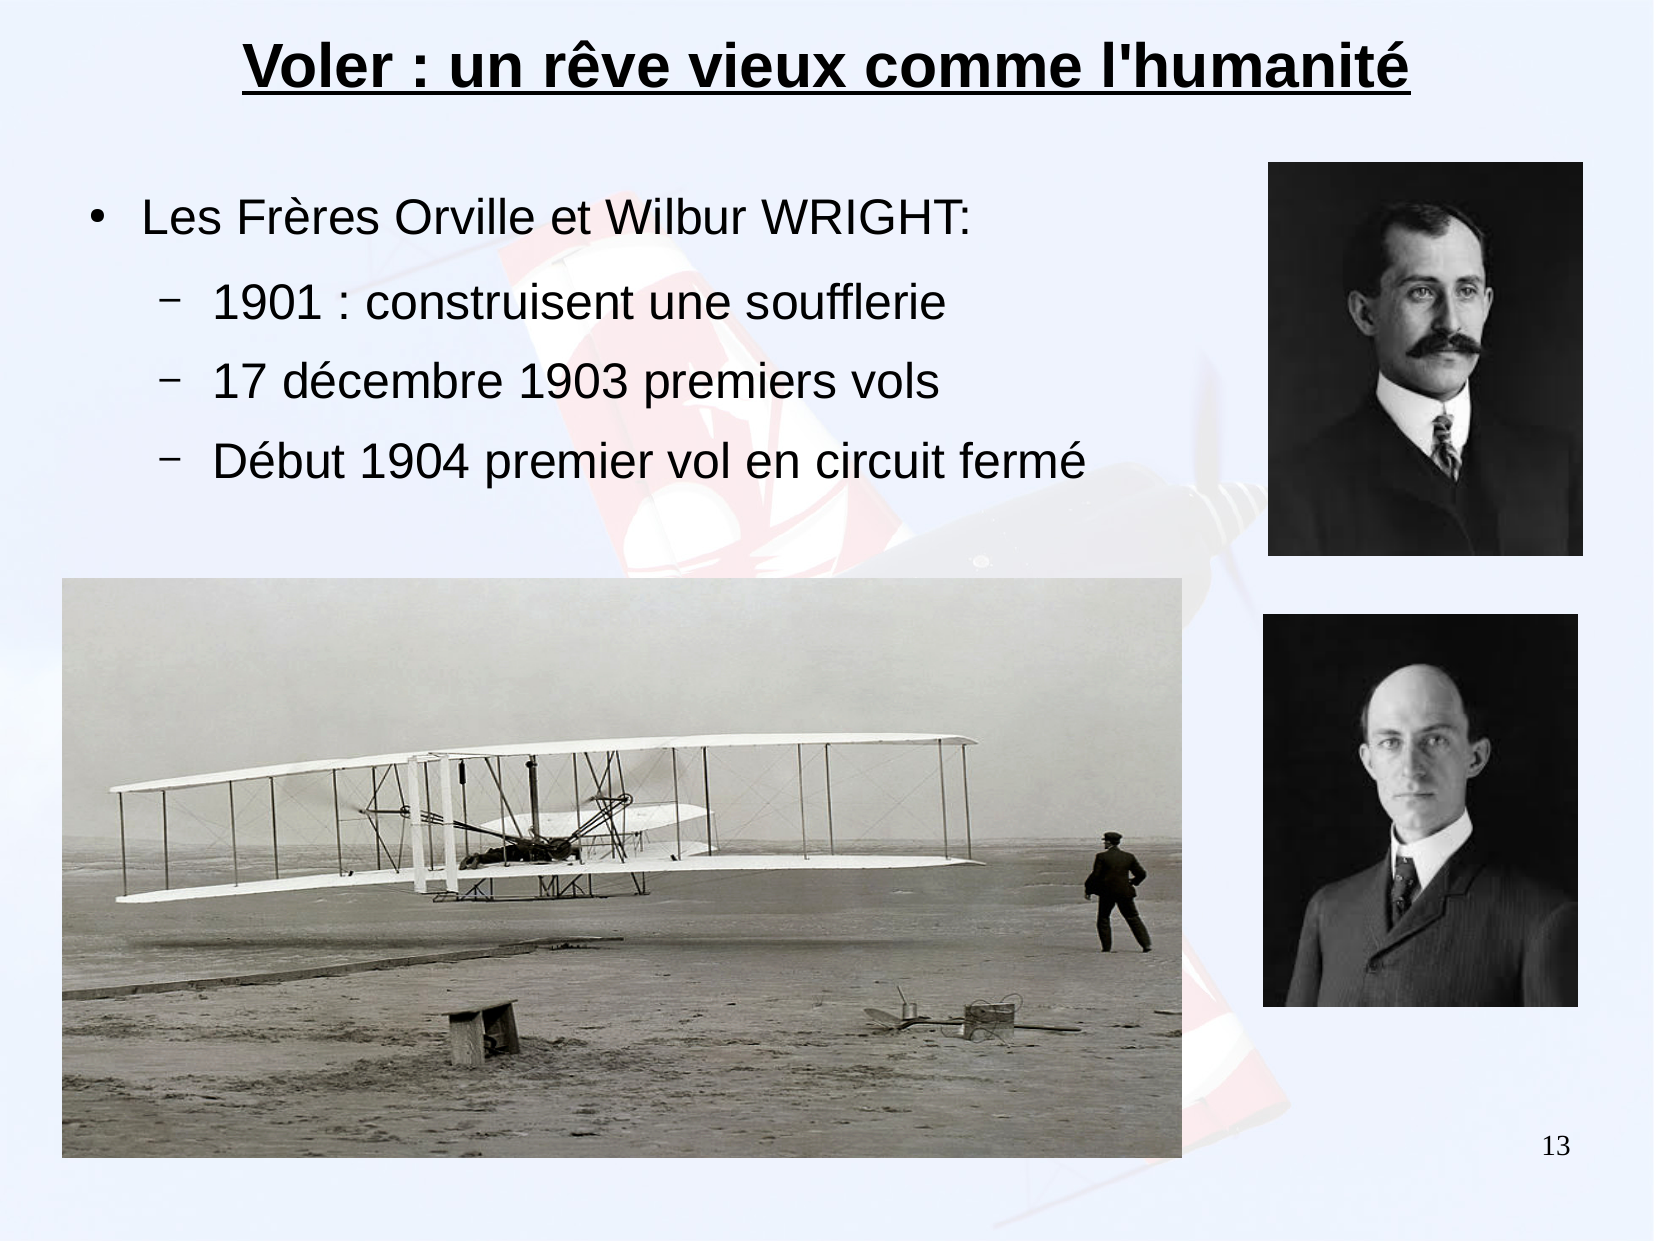

# Voler : un rêve vieux comme l'humanité
Les Frères Orville et Wilbur WRIGHT:
1901 : construisent une soufflerie
17 décembre 1903 premiers vols
Début 1904 premier vol en circuit fermé
13